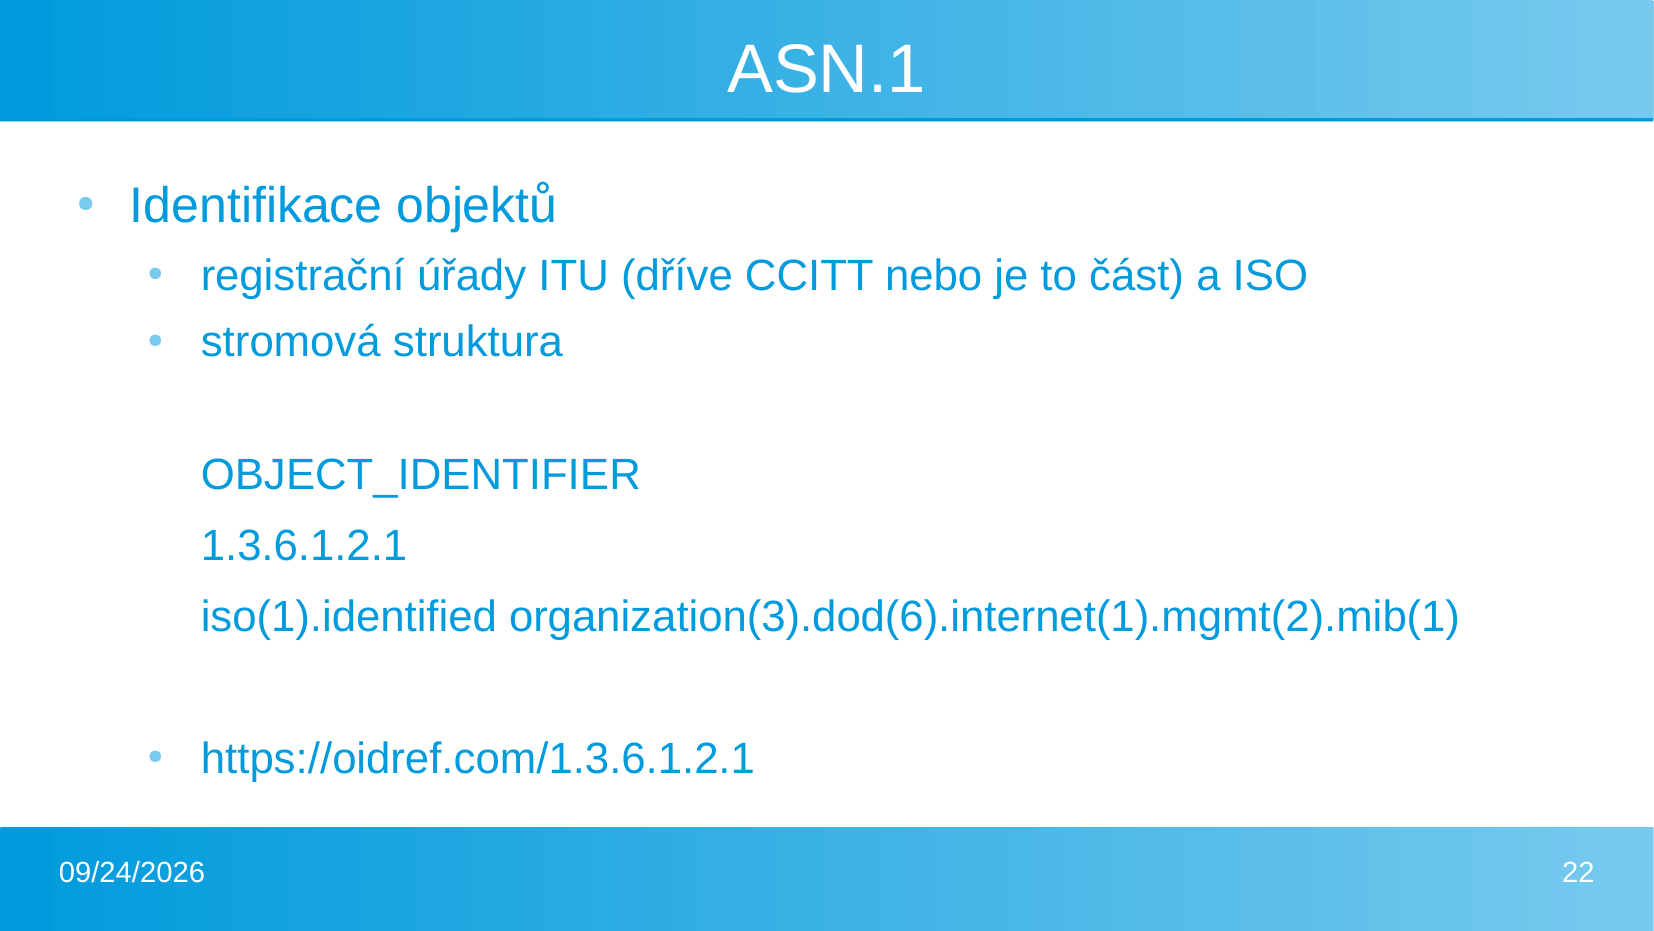

# ASN.1
Identifikace objektů
registrační úřady ITU (dříve CCITT nebo je to část) a ISO
stromová struktura
OBJECT_IDENTIFIER
1.3.6.1.2.1
iso(1).identified organization(3).dod(6).internet(1).mgmt(2).mib(1)
https://oidref.com/1.3.6.1.2.1
22